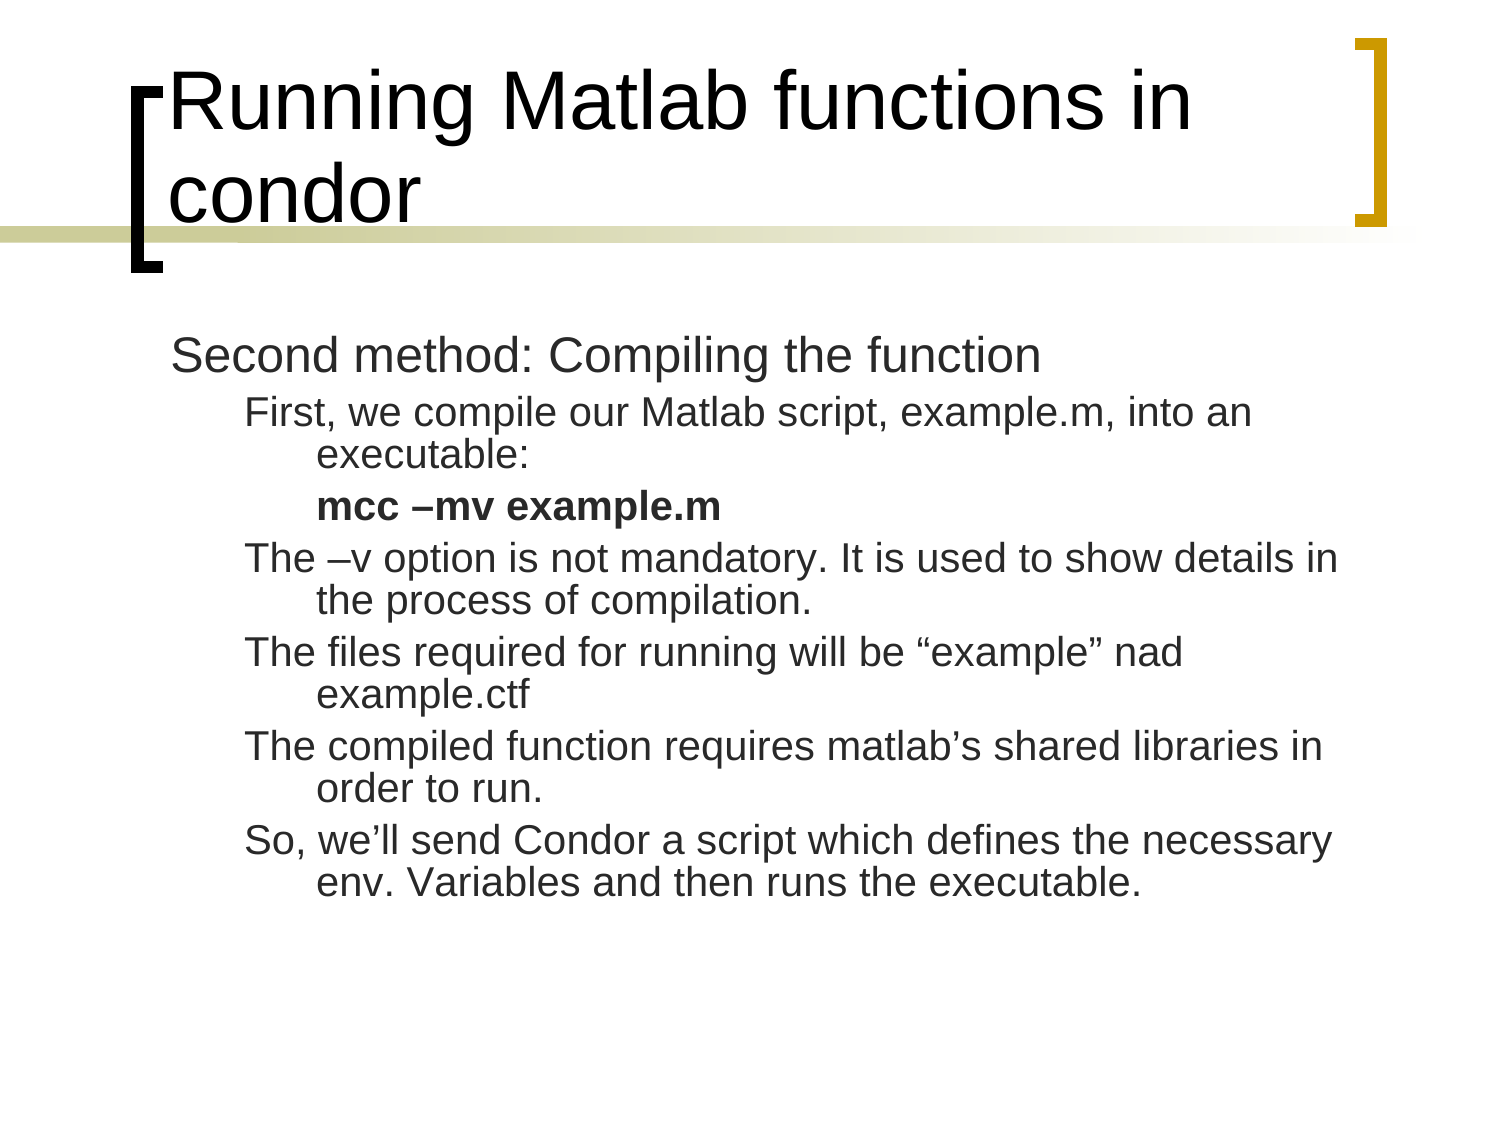

# Running Matlab functions in condor
Second method: Compiling the function
First, we compile our Matlab script, example.m, into an executable:
	mcc –mv example.m
The –v option is not mandatory. It is used to show details in the process of compilation.
The files required for running will be “example” nad example.ctf
The compiled function requires matlab’s shared libraries in order to run.
So, we’ll send Condor a script which defines the necessary env. Variables and then runs the executable.